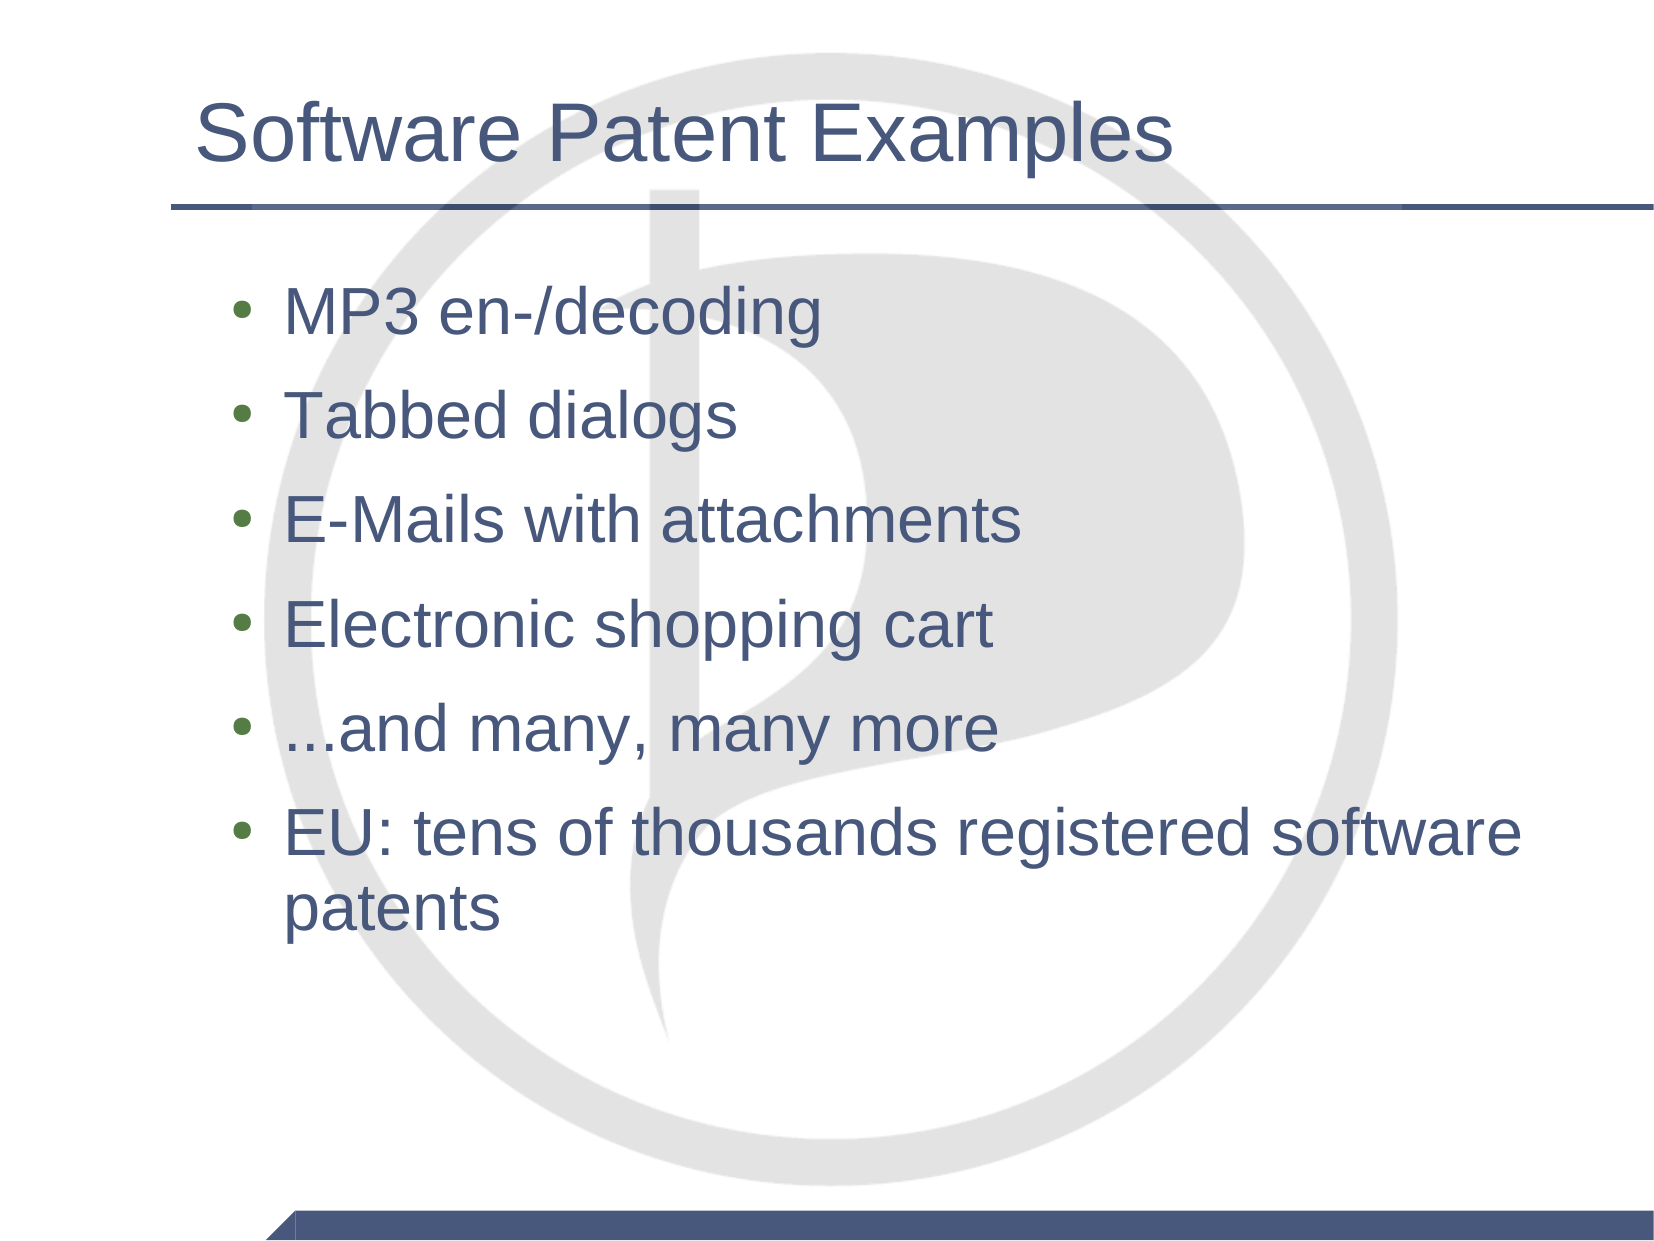

# Software Patent Examples
MP3 en-/decoding
Tabbed dialogs
E-Mails with attachments
Electronic shopping cart
...and many, many more
EU: tens of thousands registered software patents